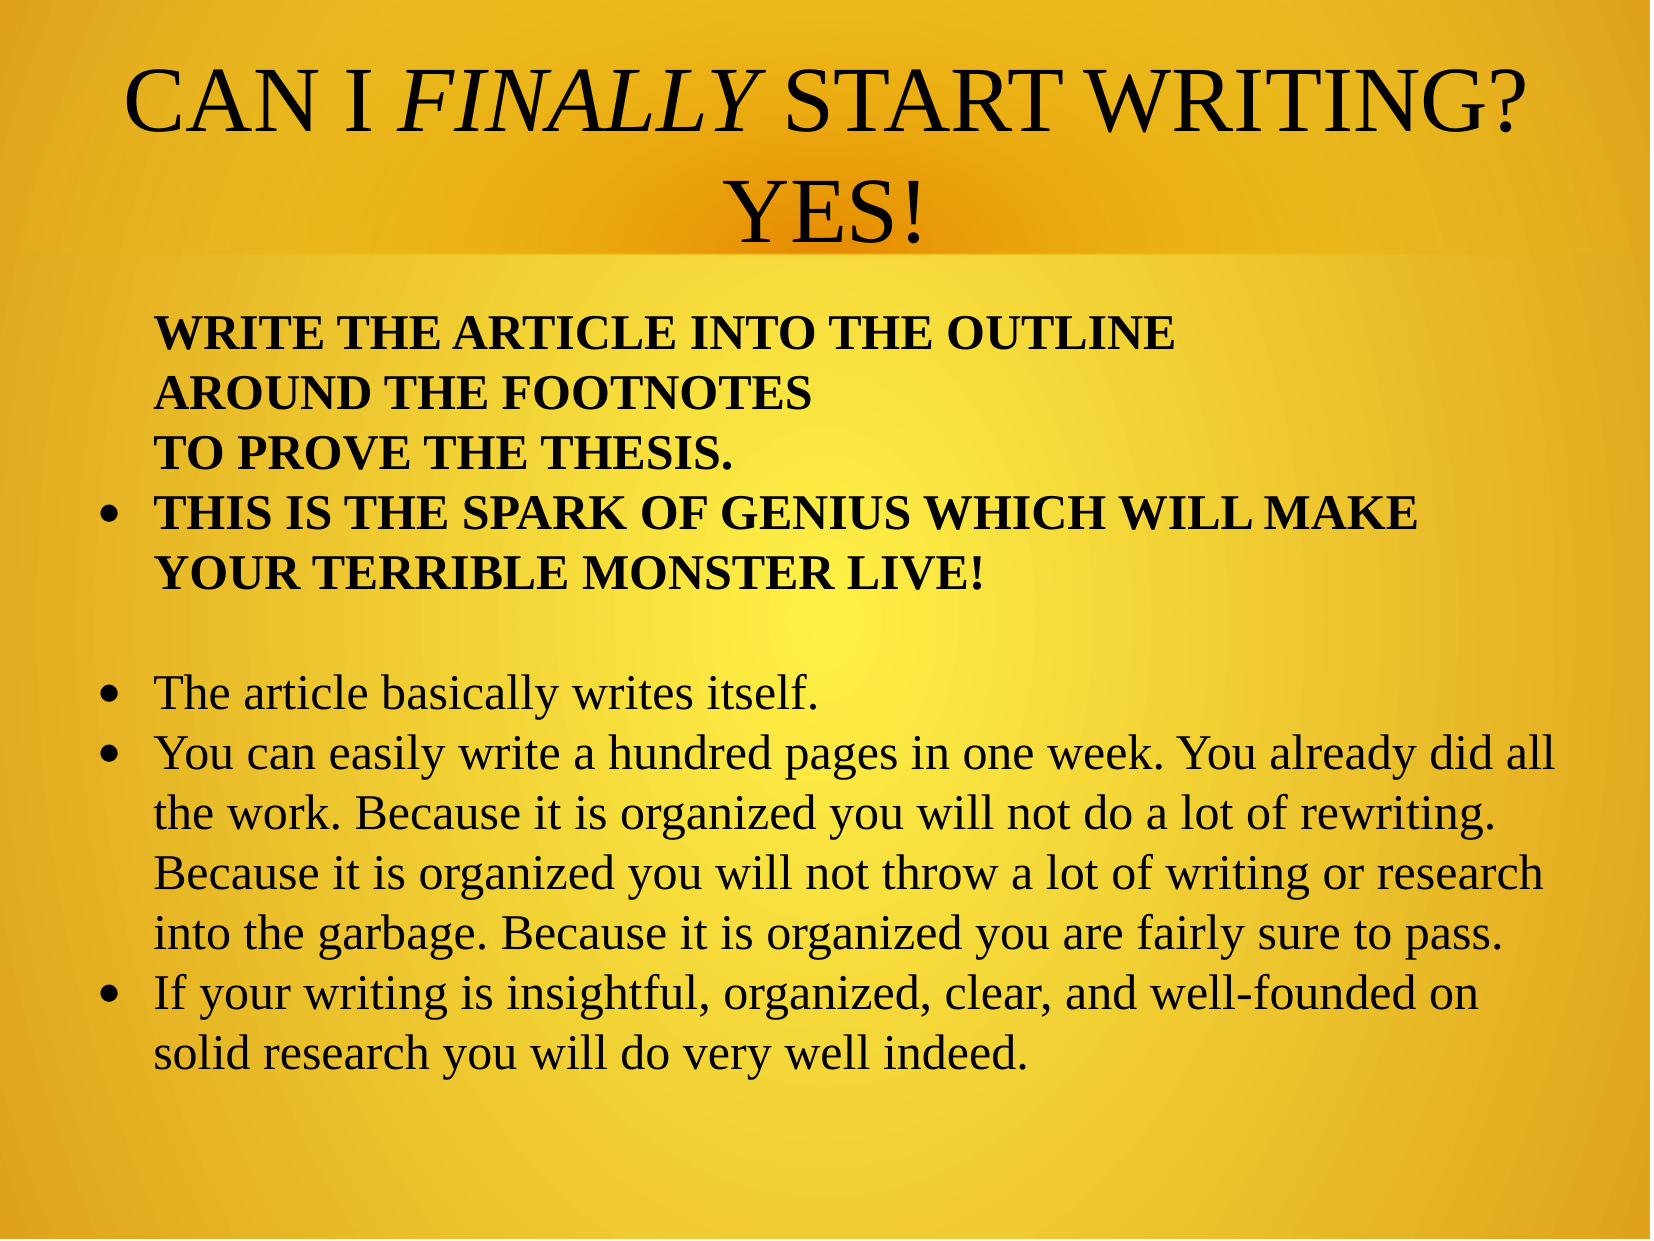

CAN I FINALLY START WRITING? YES!
WRITE THE ARTICLE INTO THE OUTLINE
AROUND THE FOOTNOTES
TO PROVE THE THESIS.
THIS IS THE SPARK OF GENIUS WHICH WILL MAKE YOUR TERRIBLE MONSTER LIVE!
The article basically writes itself.
You can easily write a hundred pages in one week. You already did all the work. Because it is organized you will not do a lot of rewriting. Because it is organized you will not throw a lot of writing or research into the garbage. Because it is organized you are fairly sure to pass.
If your writing is insightful, organized, clear, and well-founded on solid research you will do very well indeed.